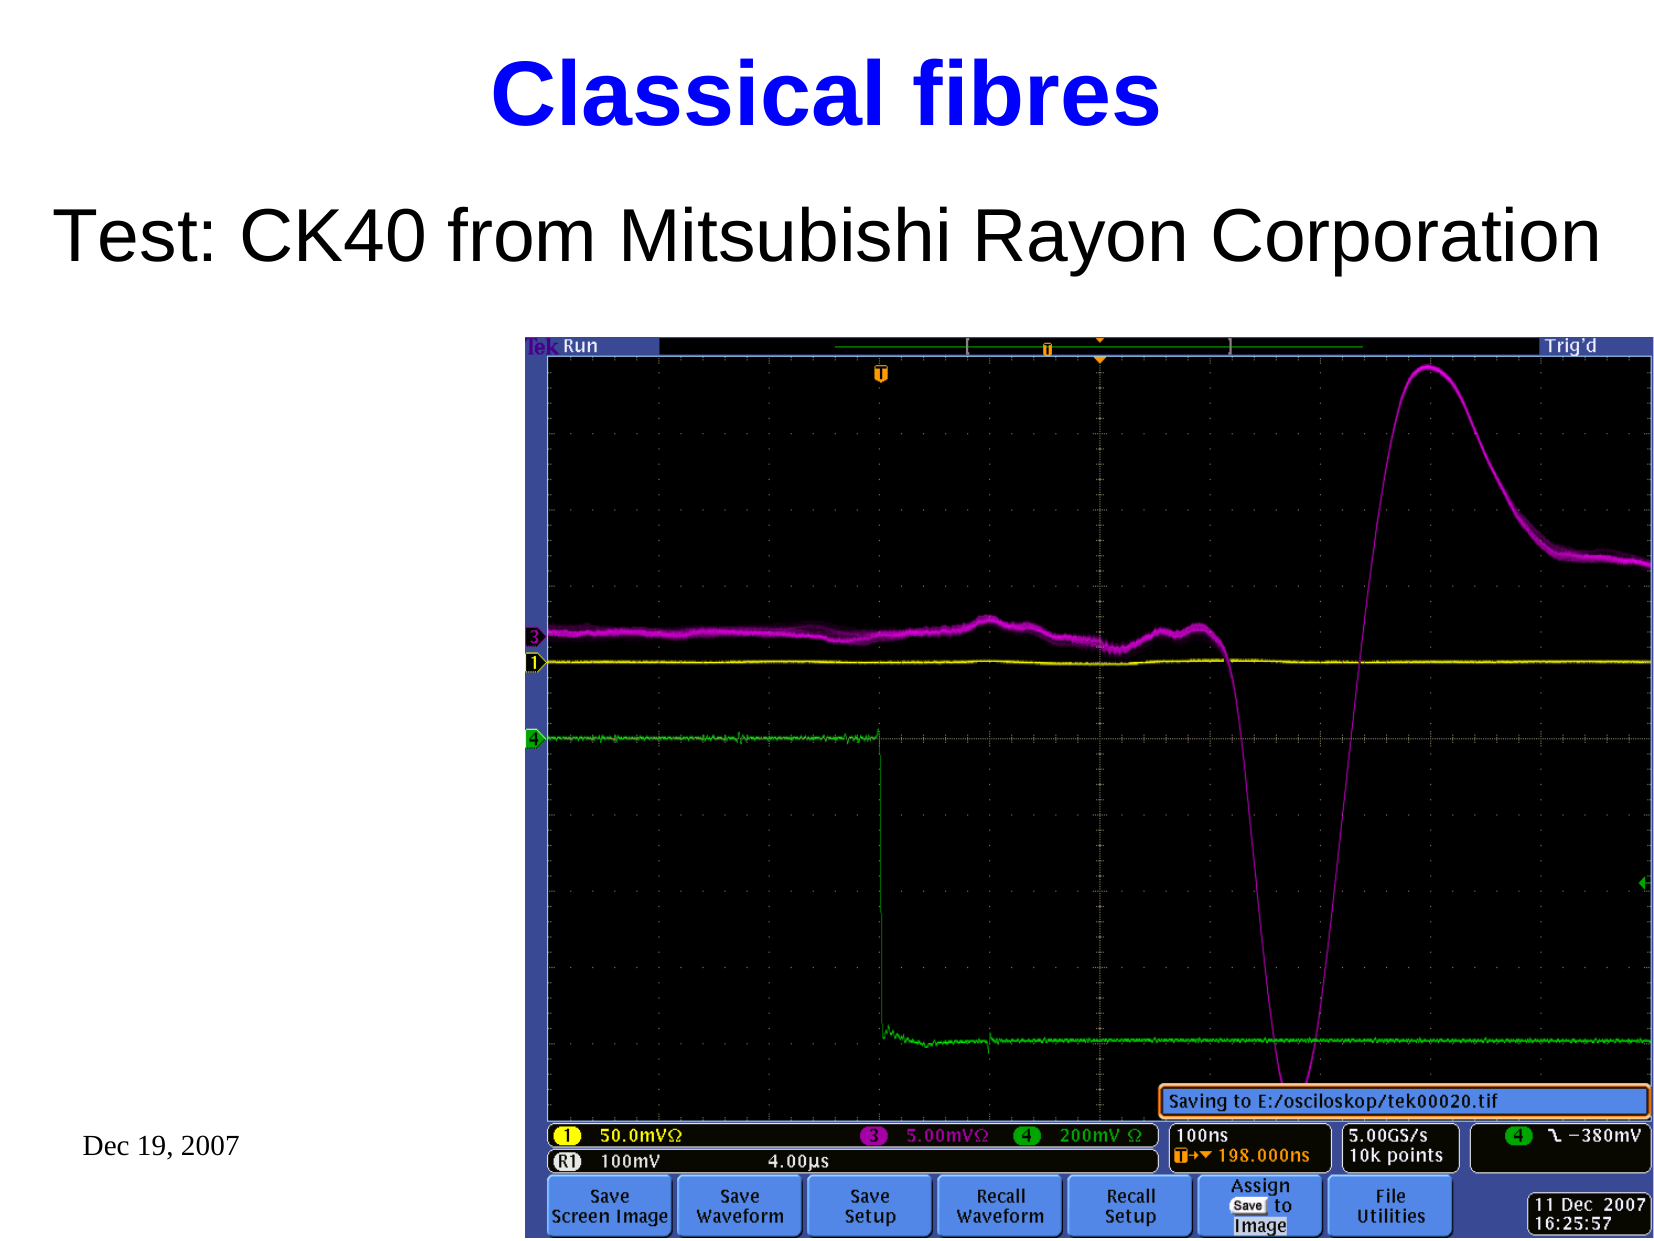

# Classical fibres
Test: CK40 from Mitsubishi Rayon Corporation
Dec 19, 2007
Jan Smolik
6